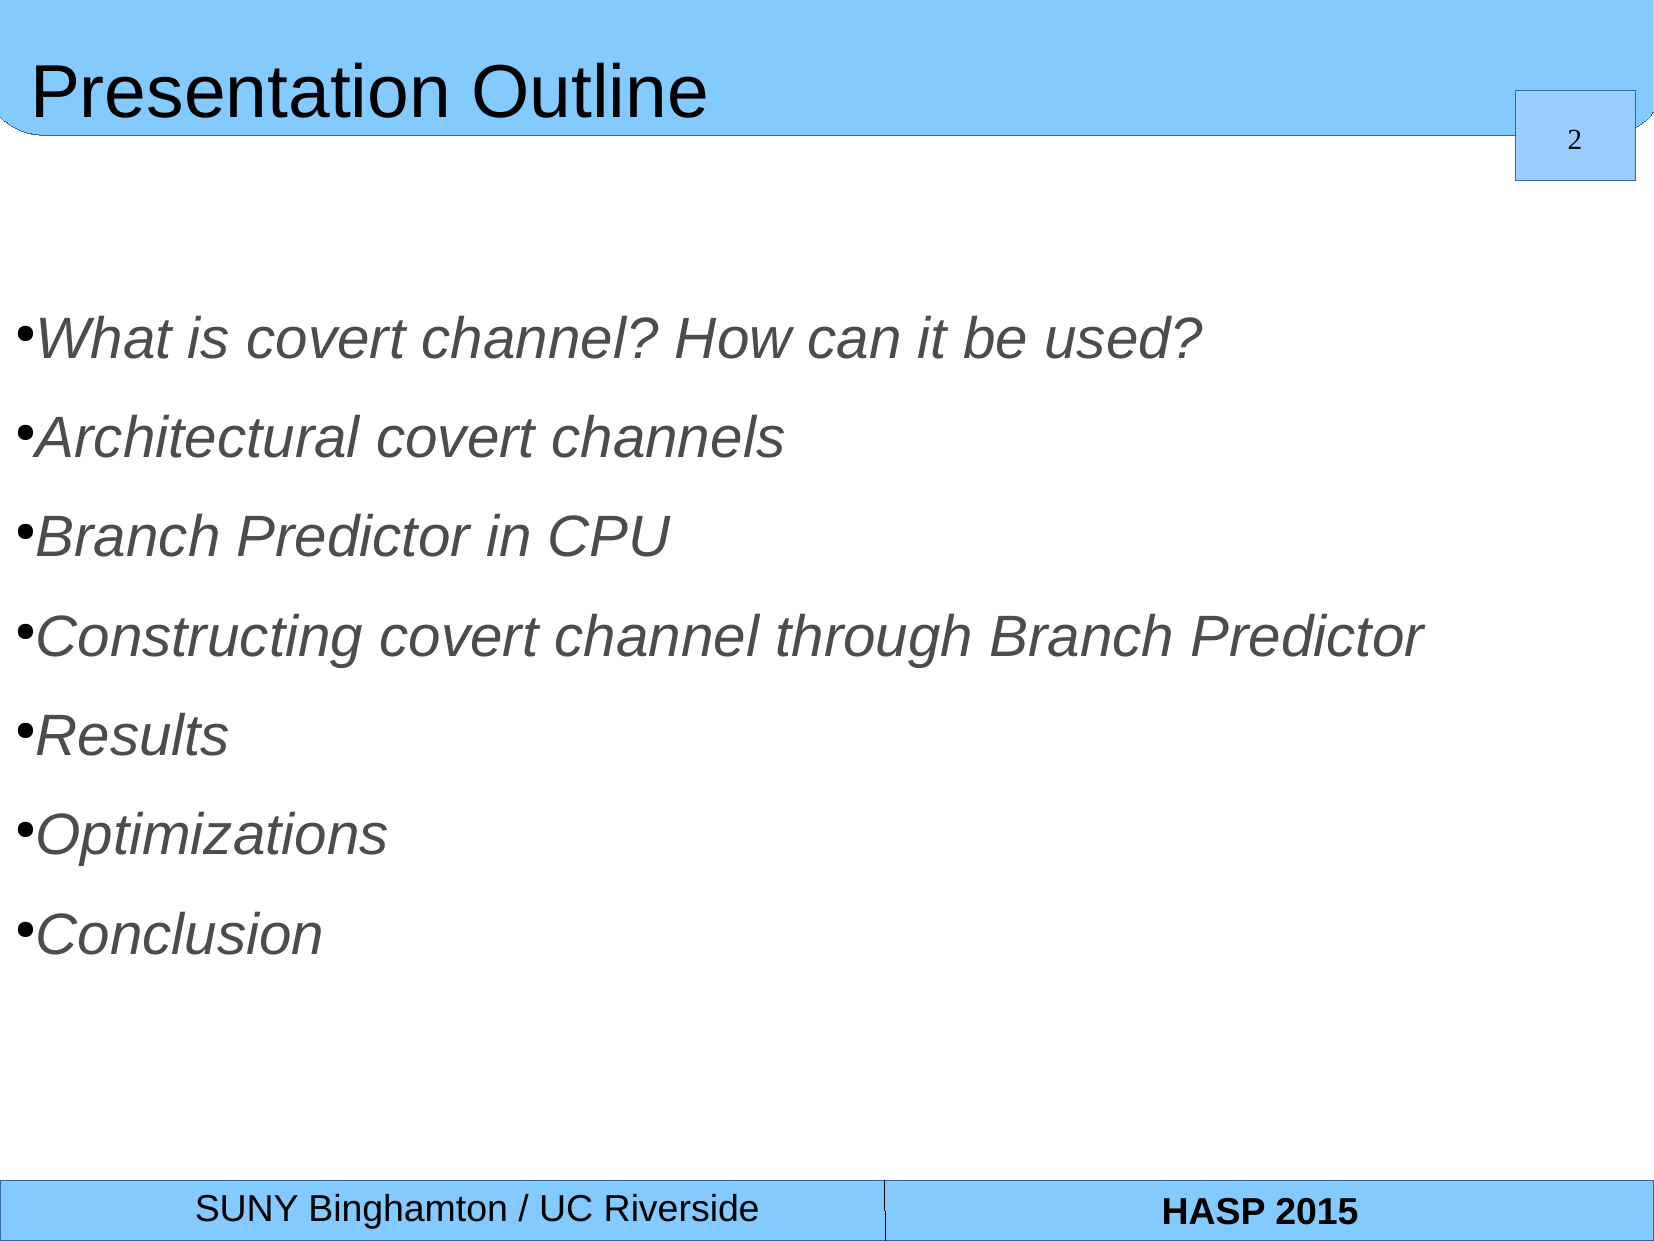

# Presentation Outline
What is covert channel? How can it be used?
Architectural covert channels
Branch Predictor in CPU
Constructing covert channel through Branch Predictor
Results
Optimizations
Conclusion